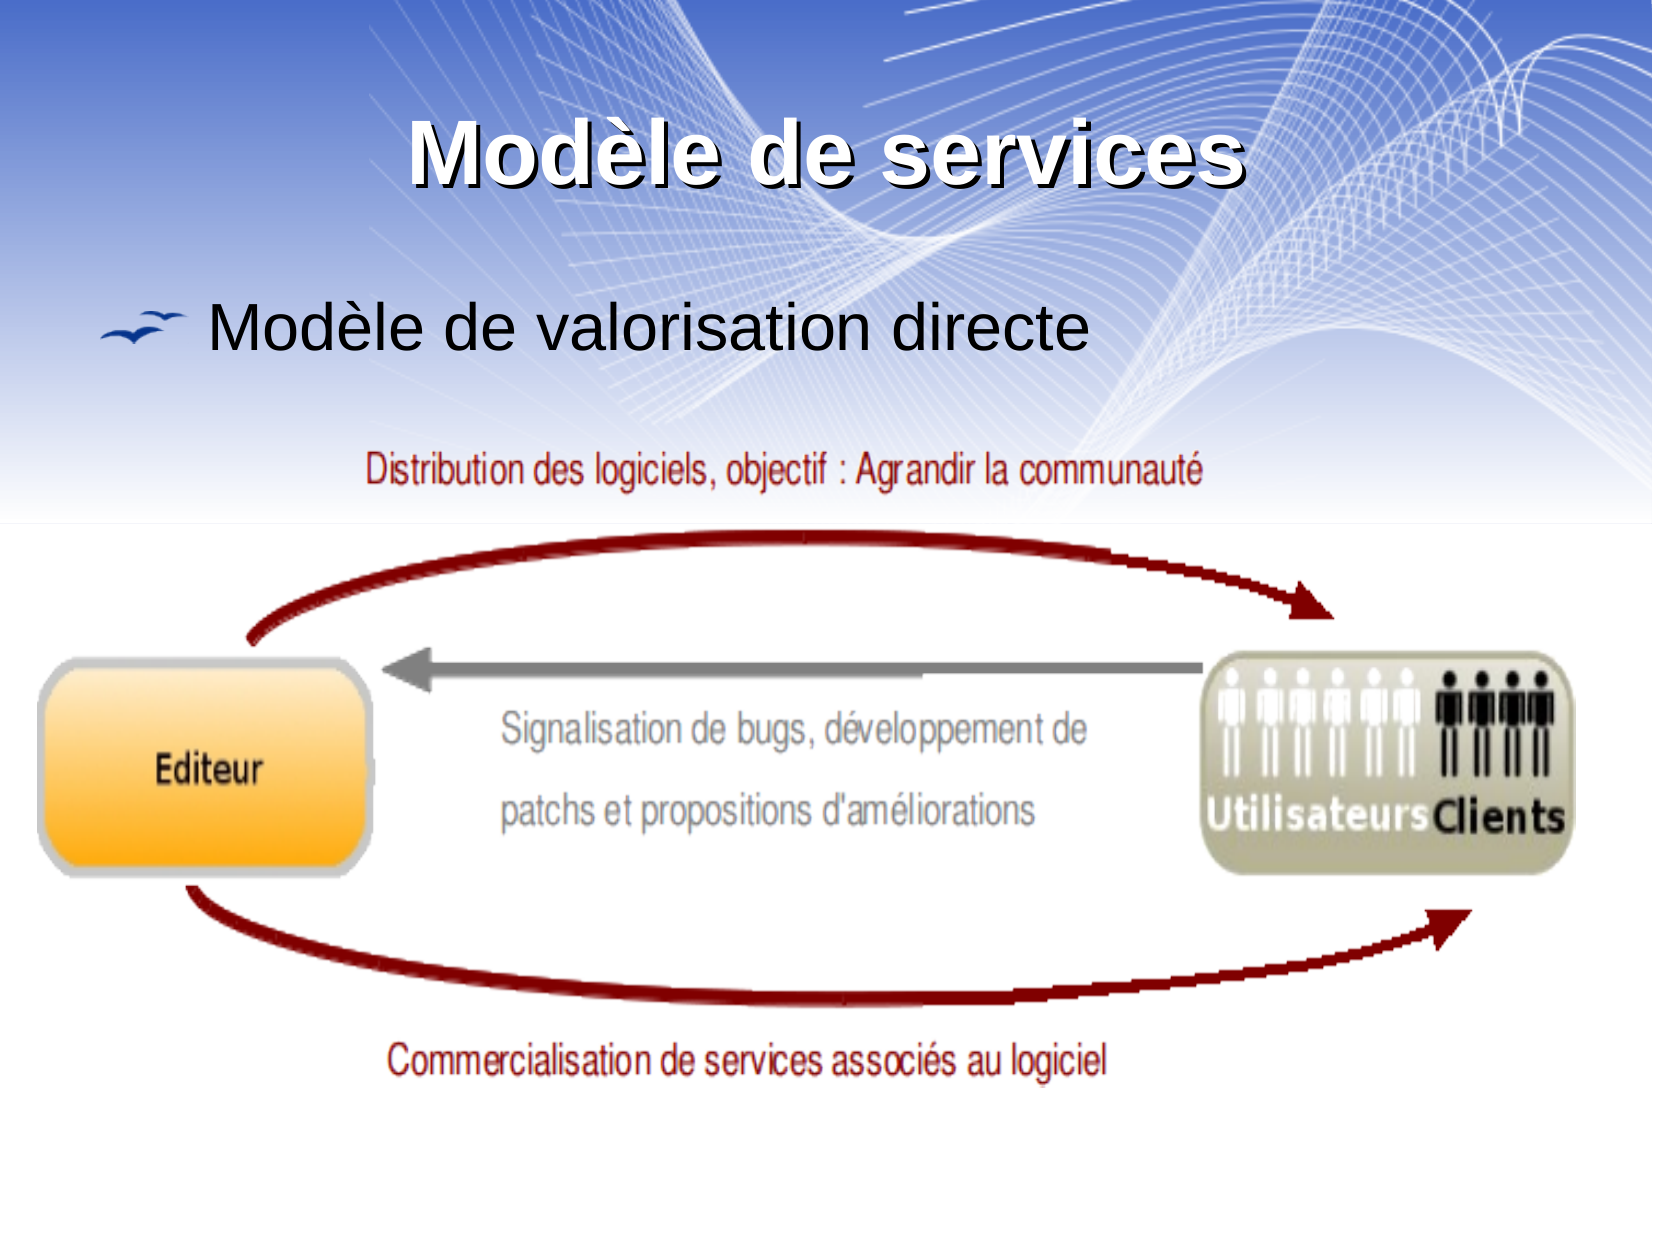

# Modèle de services
 Modèle de valorisation directe